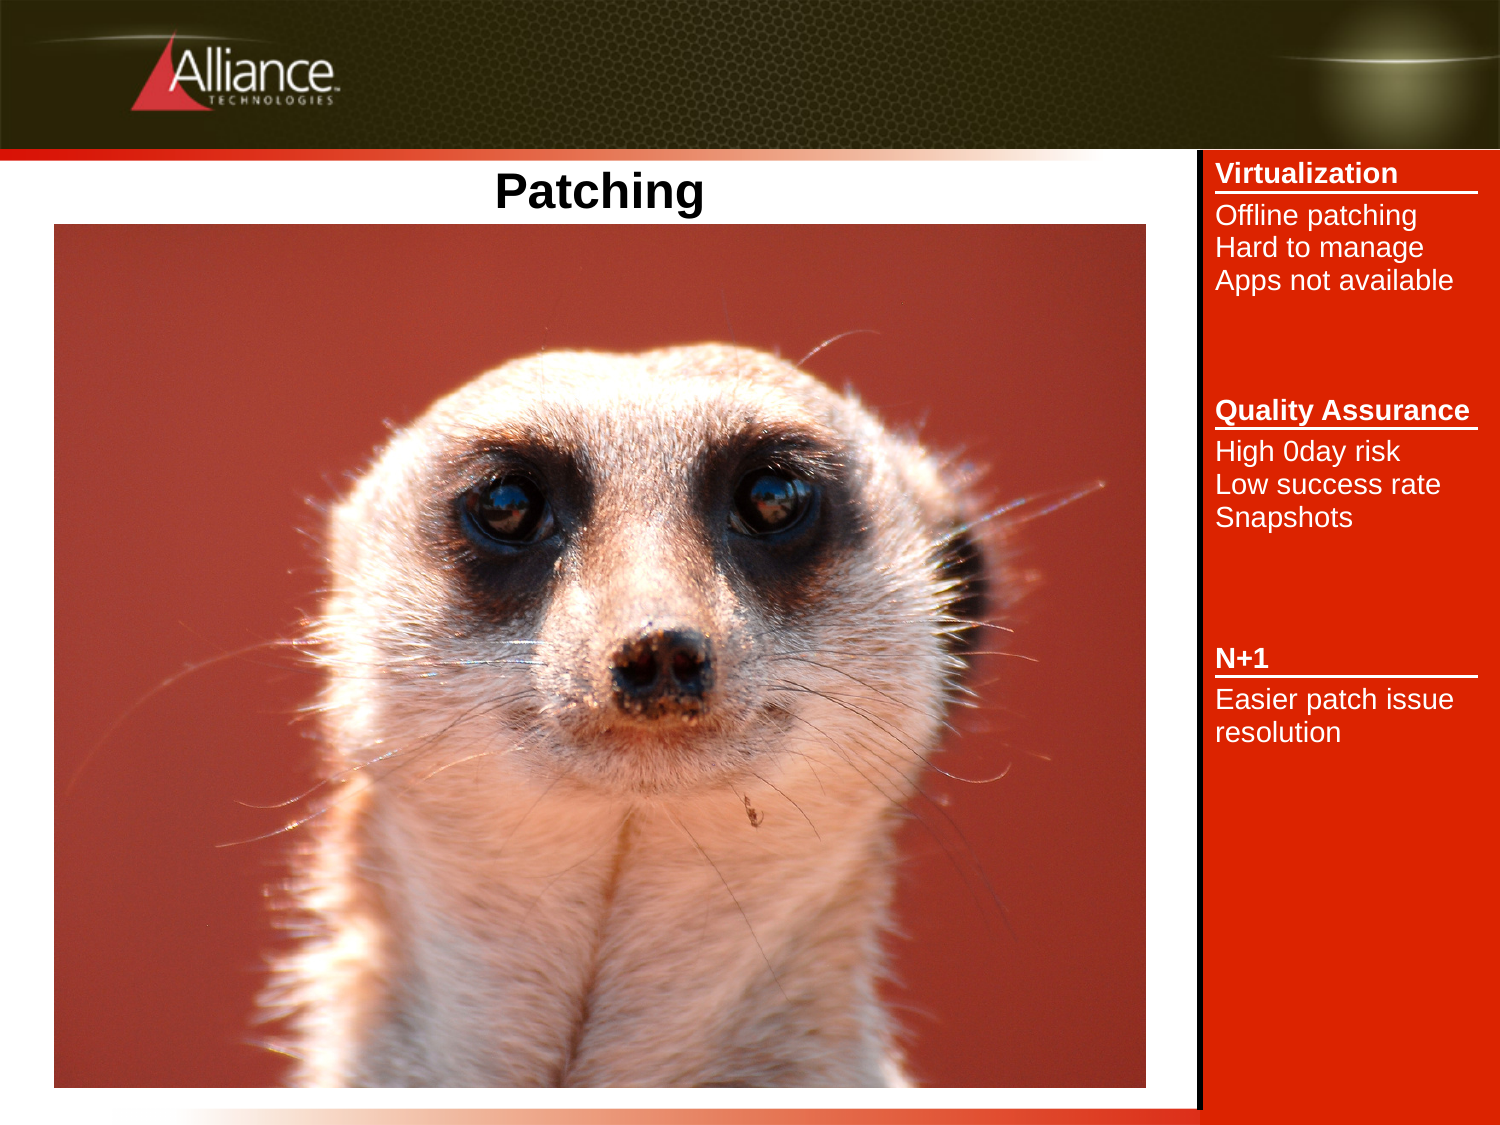

Virtualization
Patching
Offline patching
Hard to manage
Apps not available
Quality Assurance
High 0day risk
Low success rate
Snapshots
N+1
Easier patch issue resolution